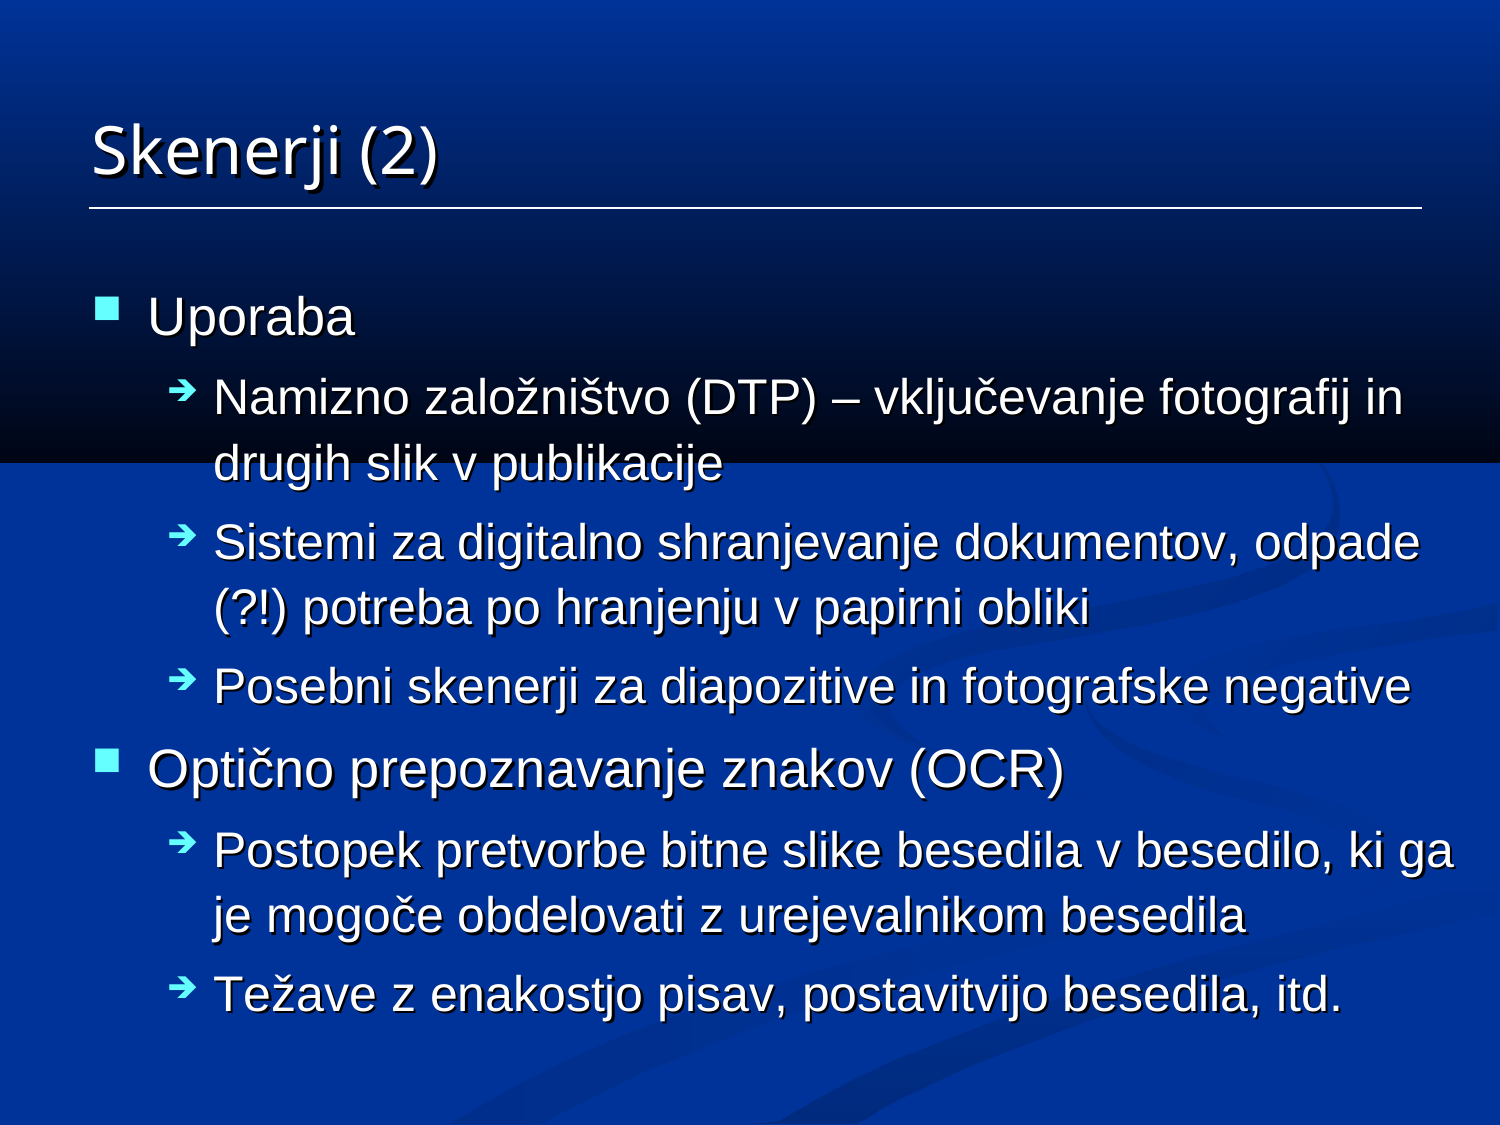

Skenerji (2)
# Uporaba
Namizno založništvo (DTP) – vključevanje fotografij in drugih slik v publikacije
Sistemi za digitalno shranjevanje dokumentov, odpade (?!) potreba po hranjenju v papirni obliki
Posebni skenerji za diapozitive in fotografske negative
Optično prepoznavanje znakov (OCR)
Postopek pretvorbe bitne slike besedila v besedilo, ki ga je mogoče obdelovati z urejevalnikom besedila
Težave z enakostjo pisav, postavitvijo besedila, itd.